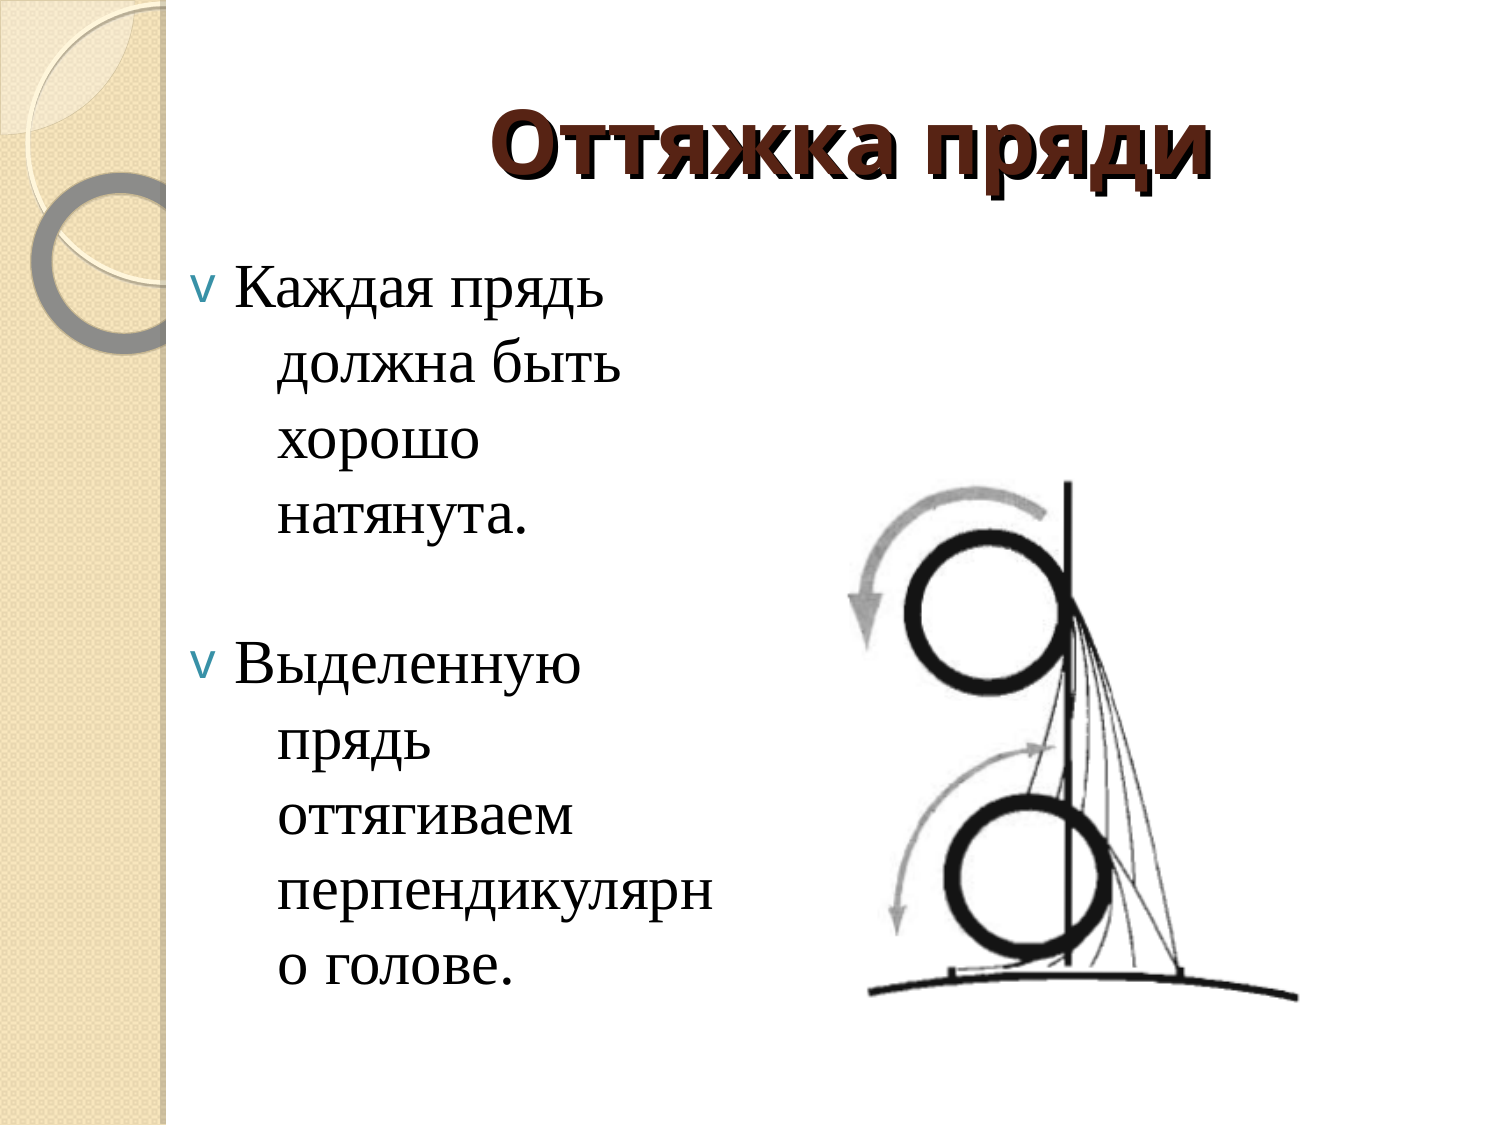

# Оттяжка пряди
Каждая прядь должна быть хорошо натянута.
Выделенную прядь оттягиваем перпендикулярно голове.